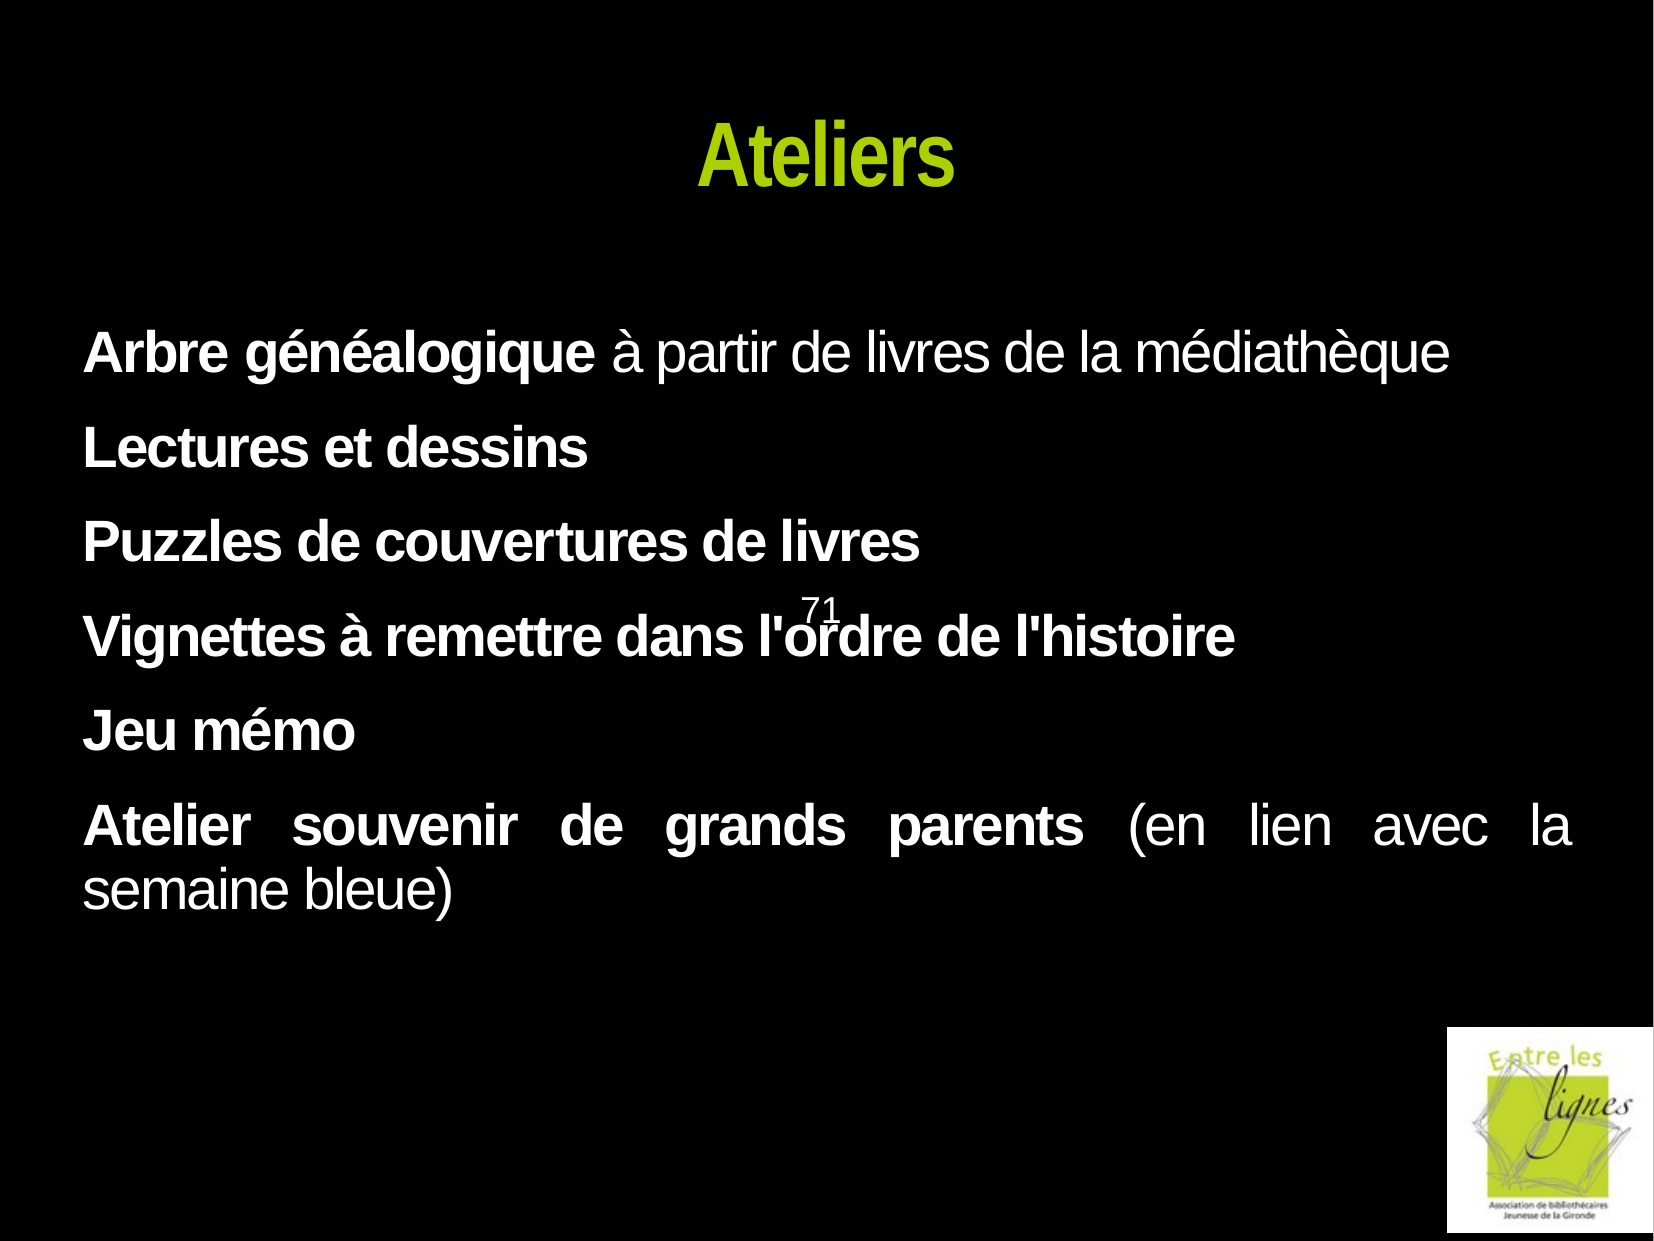

71
# Ateliers
Arbre généalogique à partir de livres de la médiathèque
Lectures et dessins
Puzzles de couvertures de livres
Vignettes à remettre dans l'ordre de l'histoire
Jeu mémo
Atelier souvenir de grands parents (en lien avec la semaine bleue)